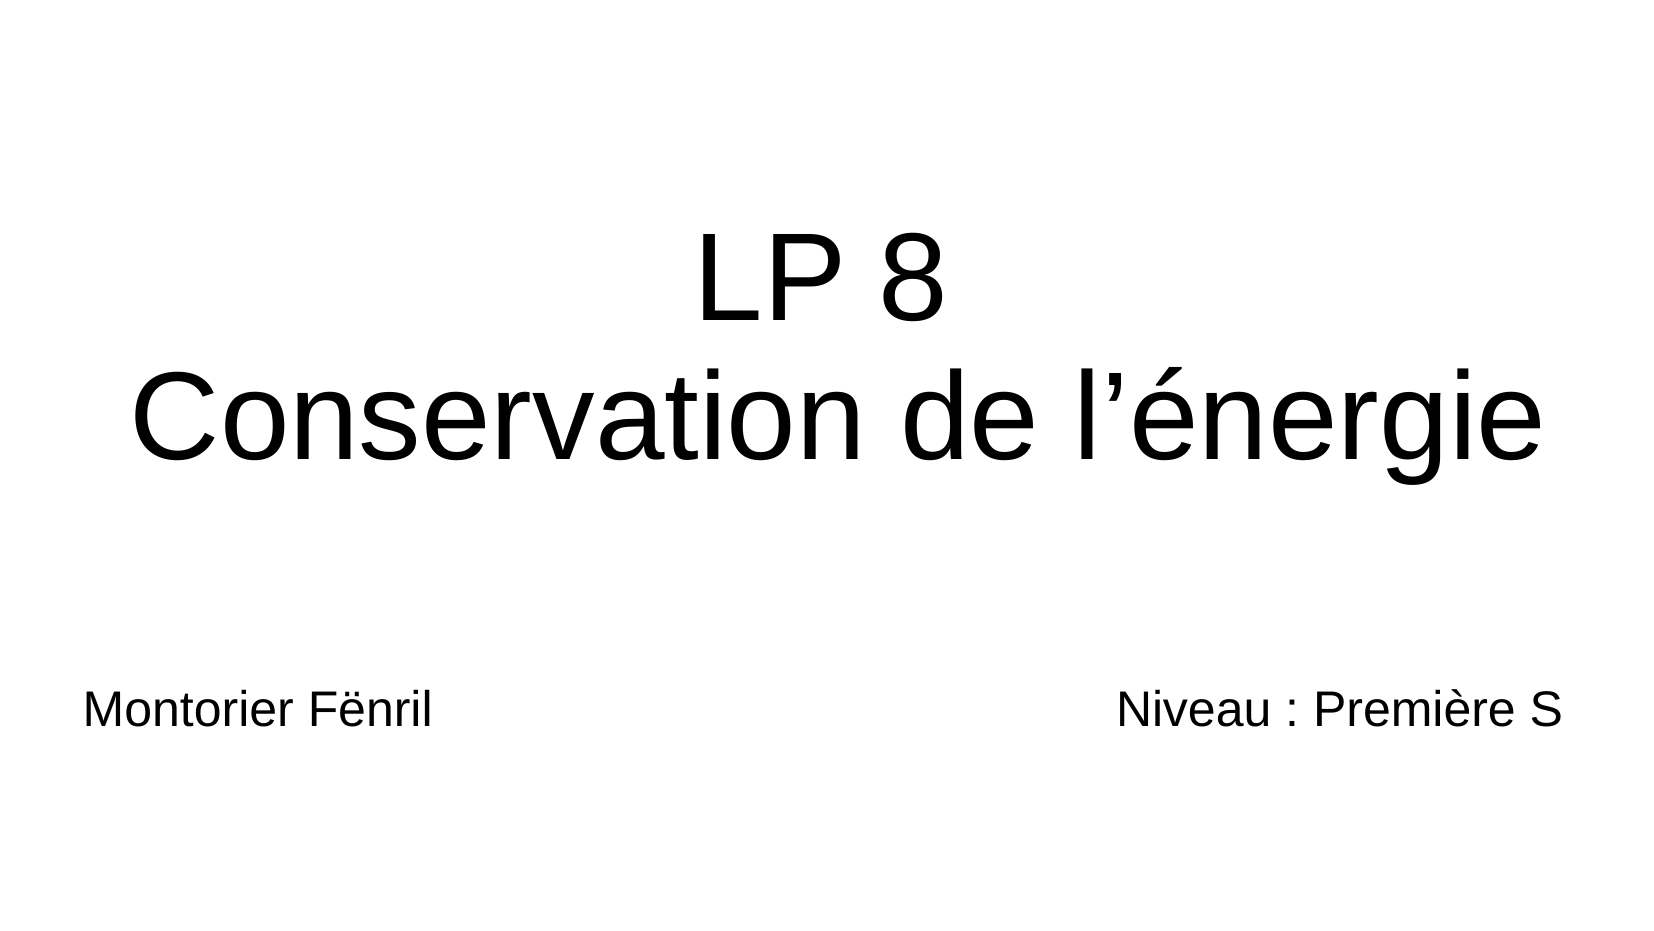

# LP 8 Conservation de l’énergie
Montorier Fënril										Niveau : Première S